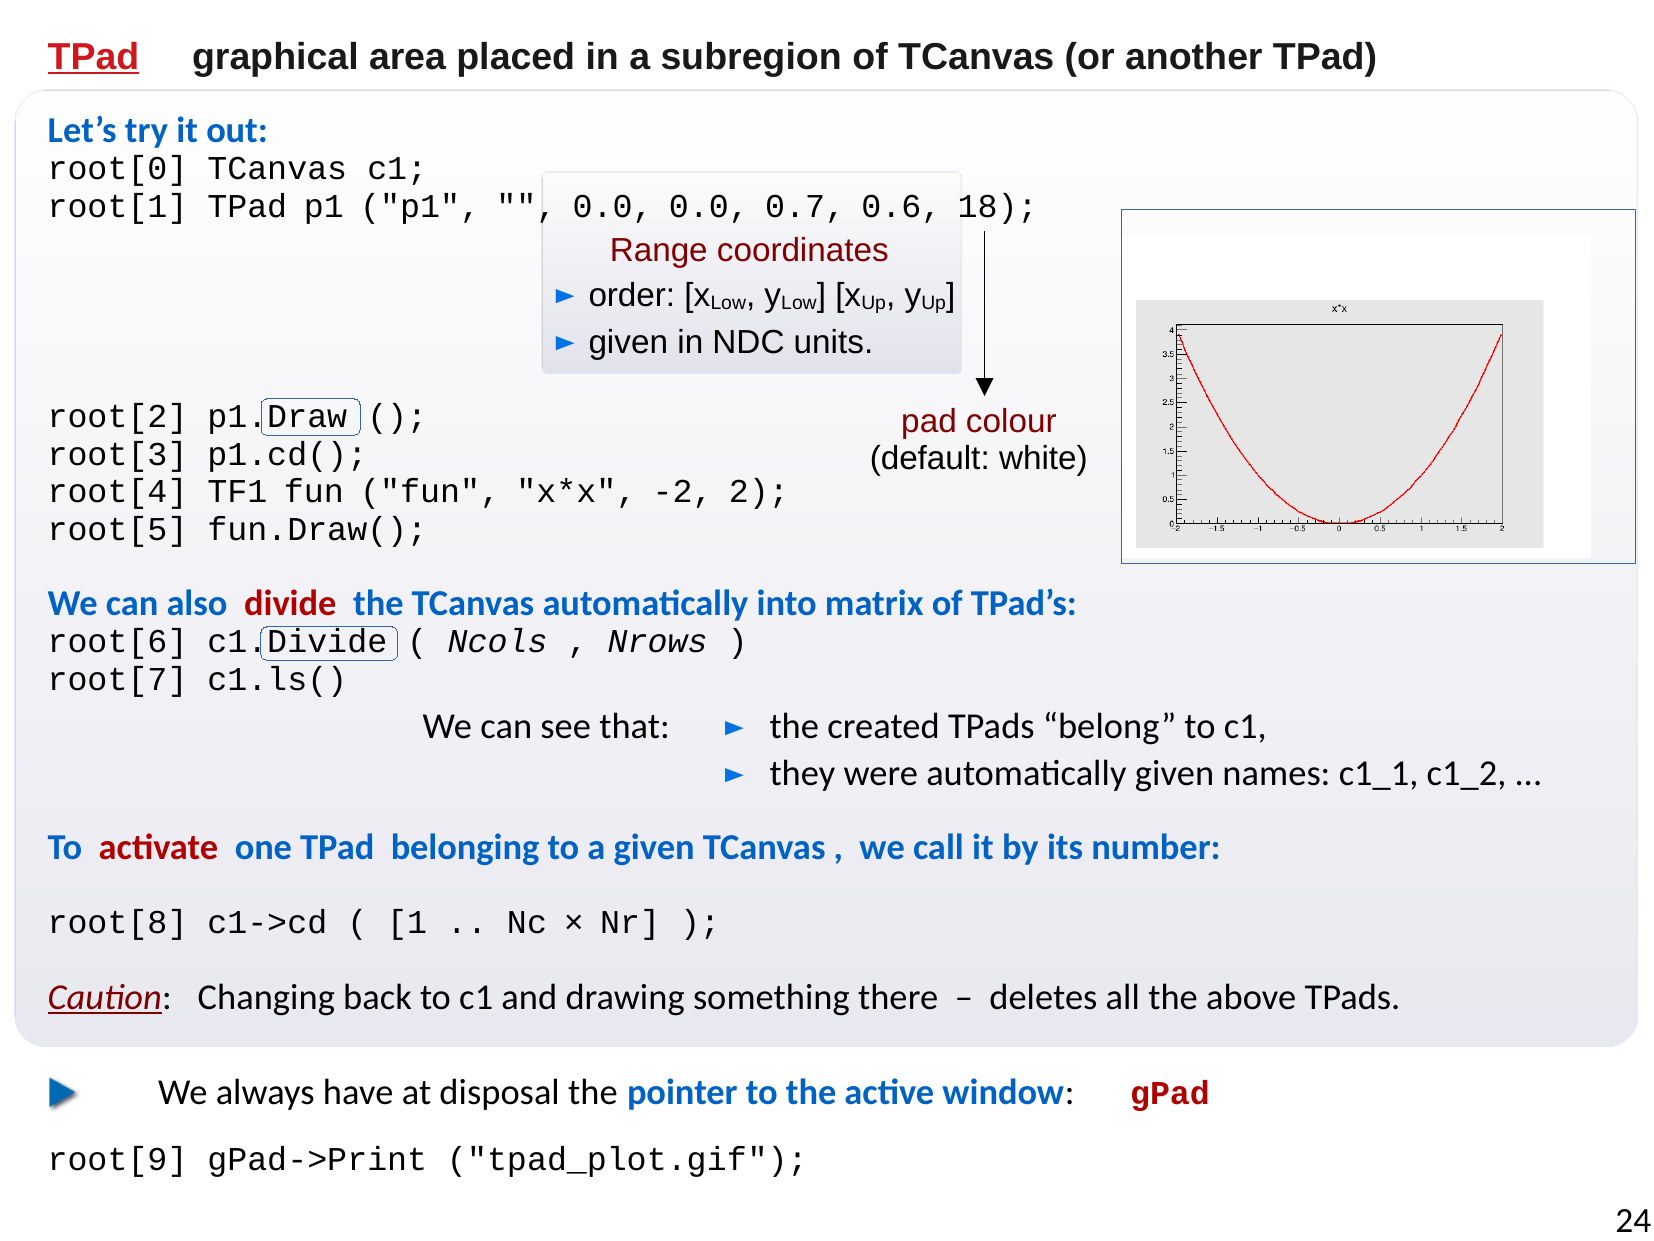

TPad graphical area placed in a subregion of TCanvas (or another TPad)
Let’s try it out:
root[0] TCanvas c1;
root[1] TPad p1 ("p1", "", 0.0, 0.0, 0.7, 0.6, 18);
							 Range coordinates
						 ► order: [xLow, yLow] [xUp, yUp]
						 ► given in NDC units.
root[2] p1.Draw ();
root[3] p1.cd();
root[4] TF1 fun ("fun", "x*x", -2, 2);
root[5] fun.Draw();
We can also divide the TCanvas automatically into matrix of TPad’s:
root[6] c1.Divide ( Ncols , Nrows )
root[7] c1.ls()
		 			We can see that:	► the created TPads “belong” to c1,
									► they were automatically given names: c1_1, c1_2, ...
To activate one TPad belonging to a given TCanvas , we call it by its number:
root[8] c1->cd ( [1 .. Nc × Nr] );
Caution: 	Changing back to c1 and drawing something there – deletes all the above TPads.
	We always have at disposal the pointer to the active window: gPad
root[9] gPad->Print ("tpad_plot.gif");
pad colour
(default: white)